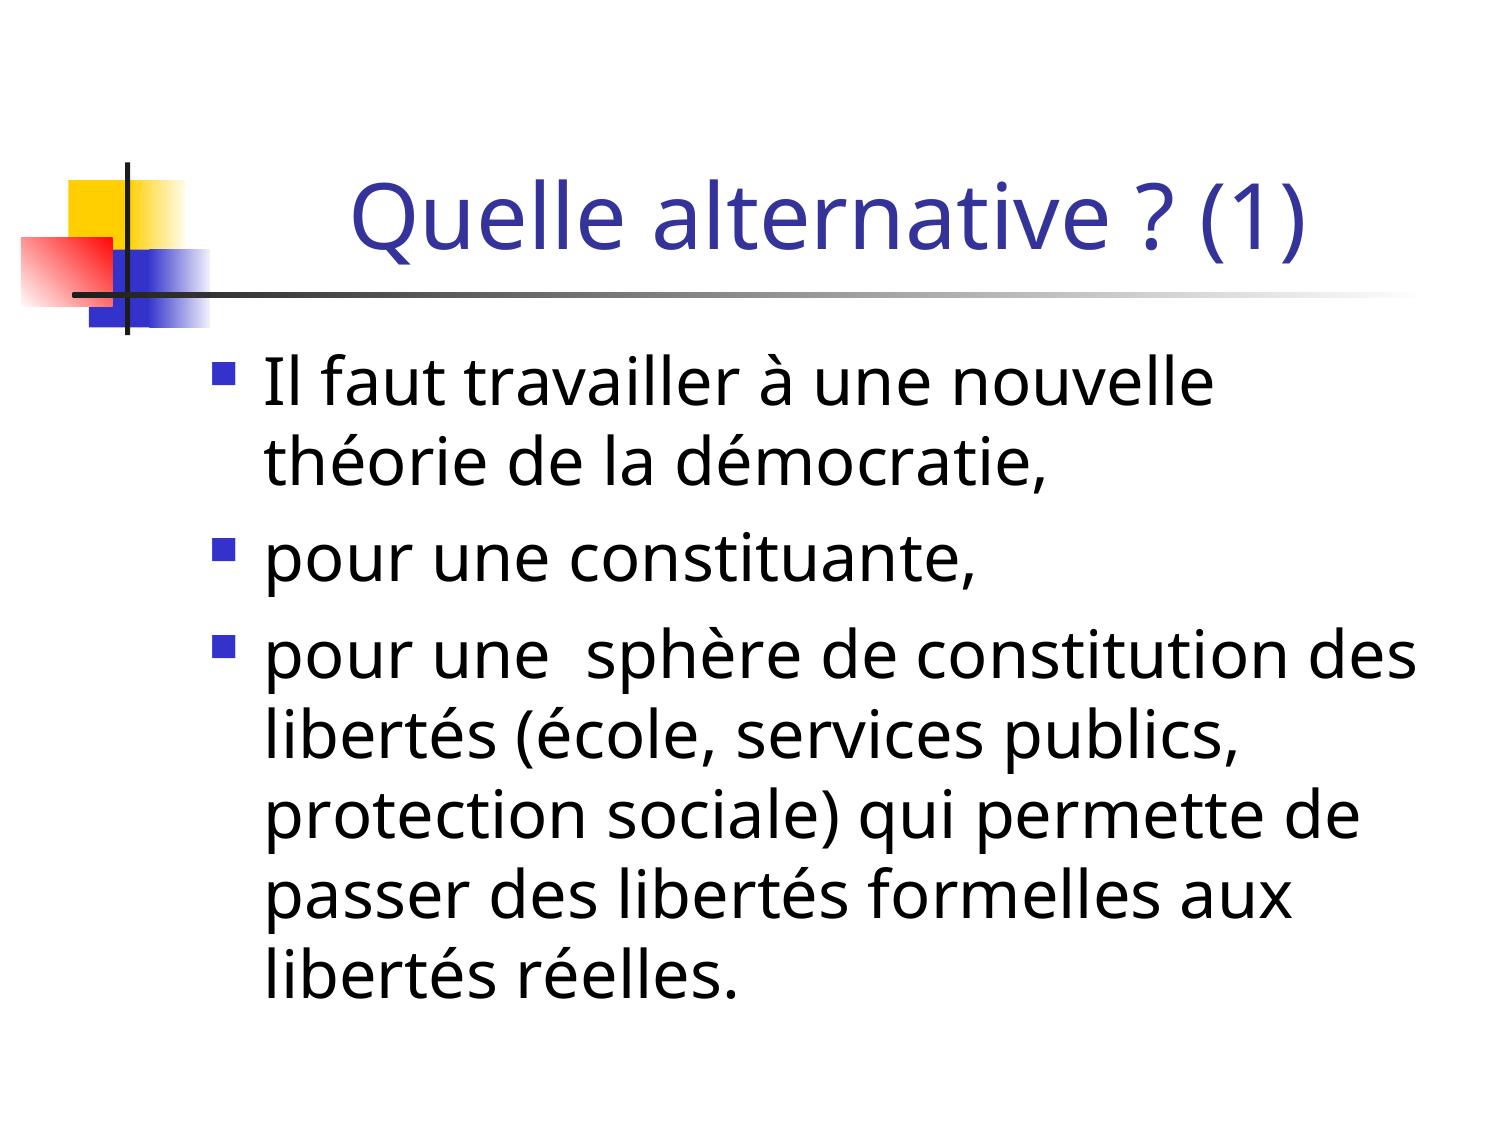

Quelle alternative ? (1)
Il faut travailler à une nouvelle théorie de la démocratie,
pour une constituante,
pour une sphère de constitution des libertés (école, services publics, protection sociale) qui permette de passer des libertés formelles aux libertés réelles.